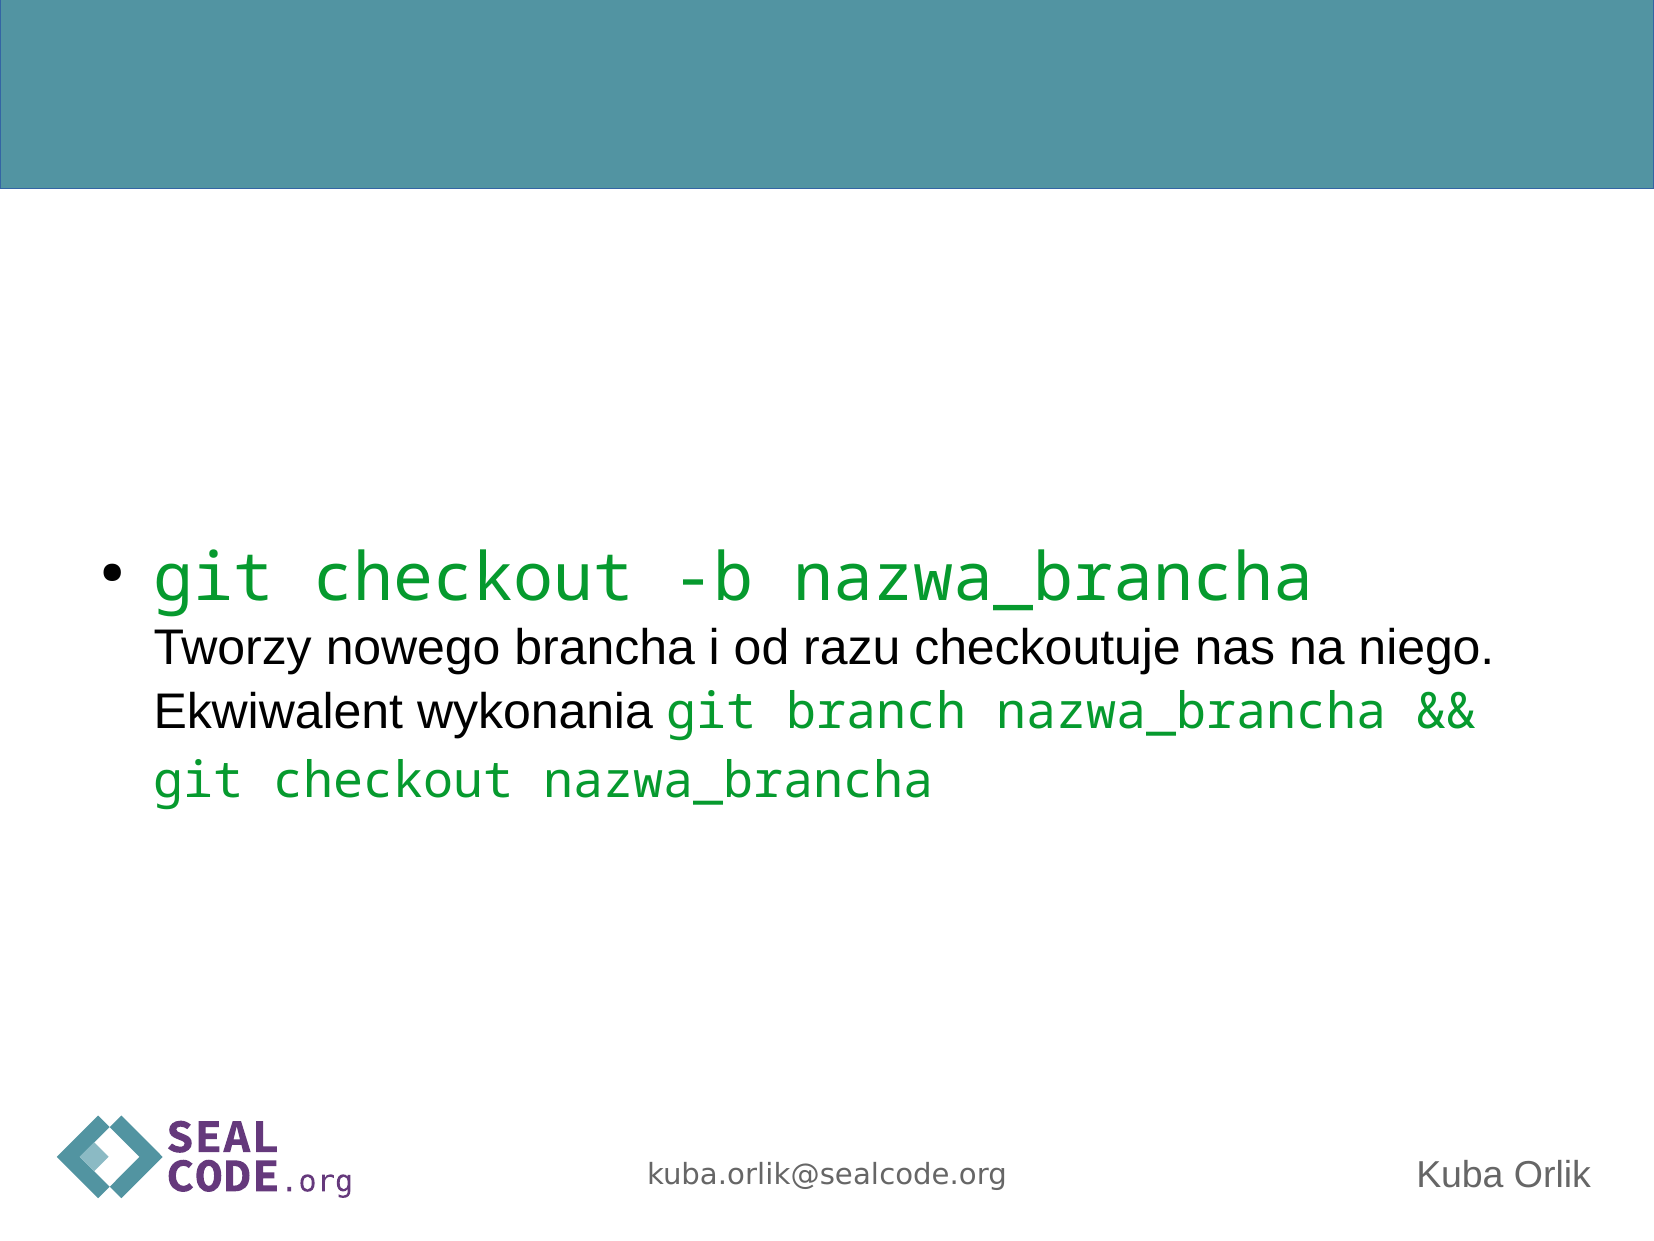

#
git checkout -b nazwa_brancha
Tworzy nowego brancha i od razu checkoutuje nas na niego. Ekwiwalent wykonania git branch nazwa_brancha && git checkout nazwa_brancha